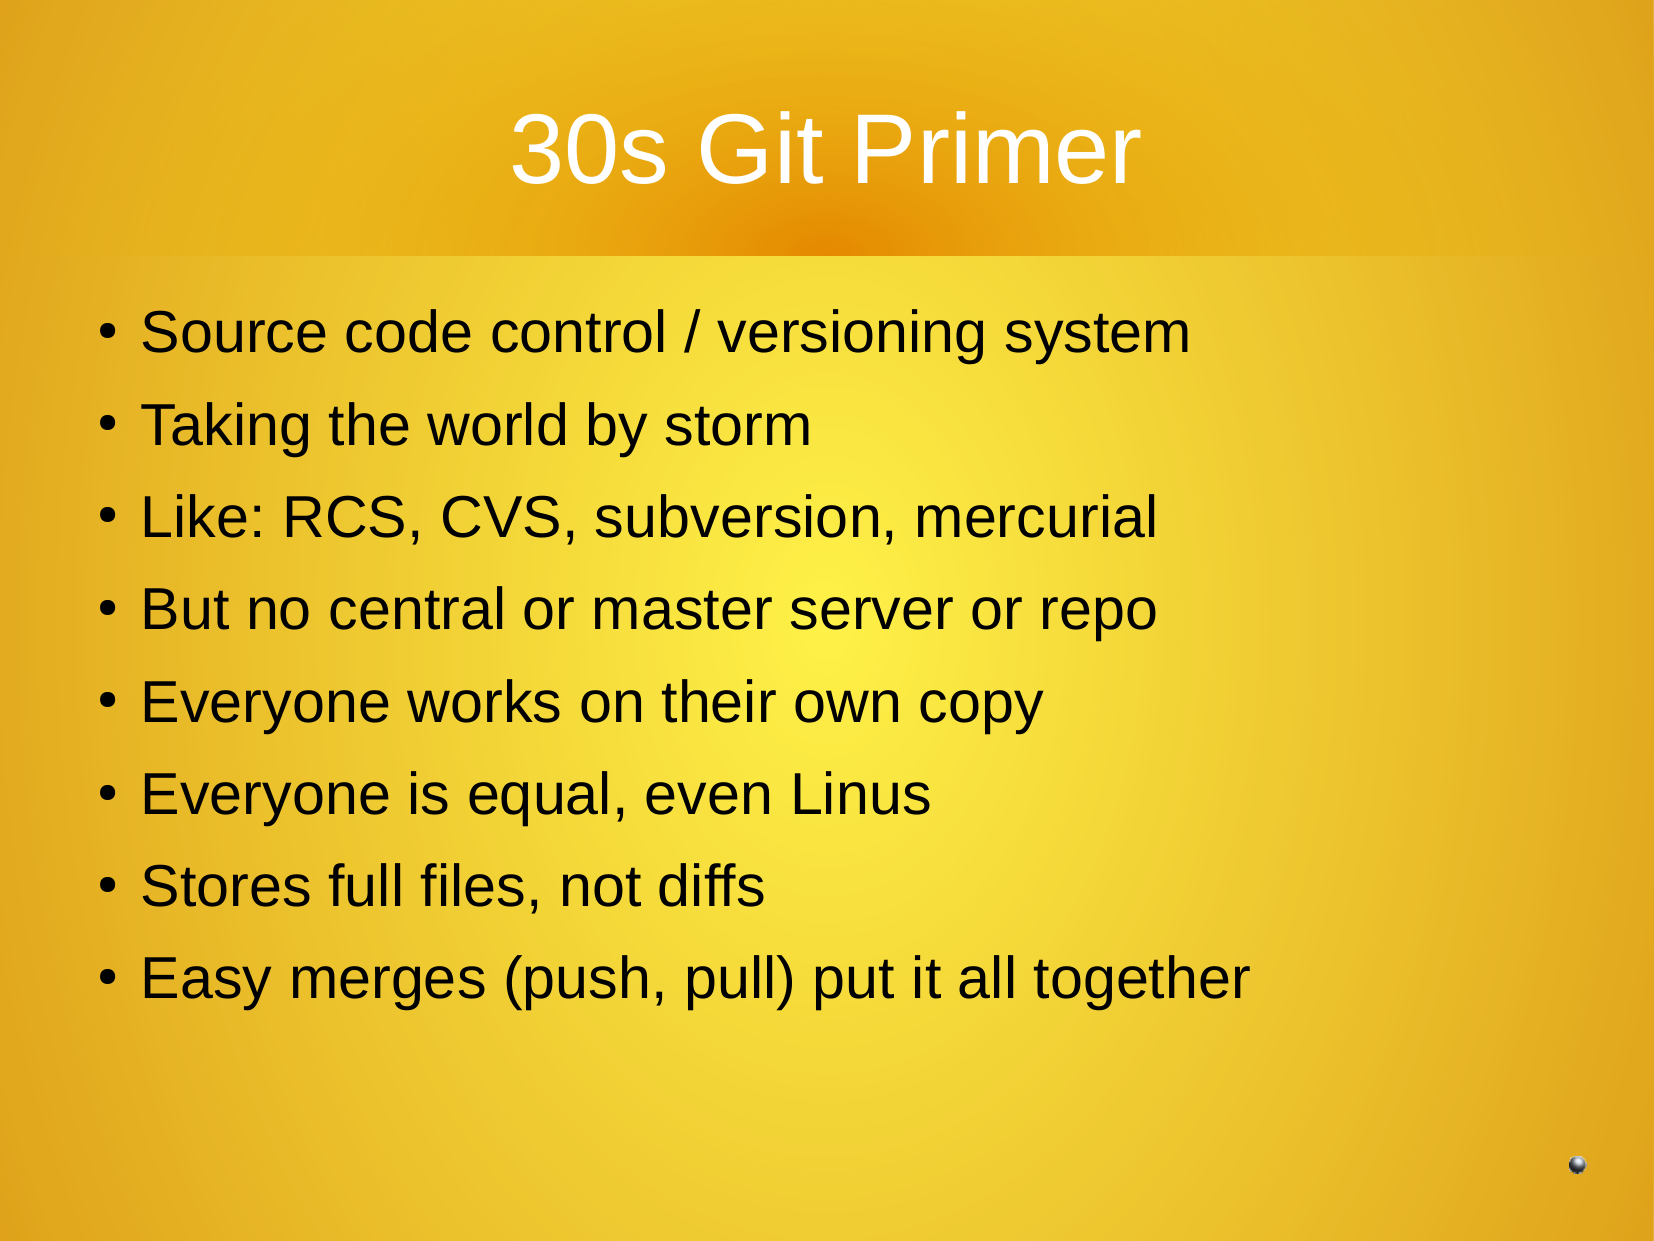

# 30s Git Primer
Source code control / versioning system
Taking the world by storm
Like: RCS, CVS, subversion, mercurial
But no central or master server or repo
Everyone works on their own copy
Everyone is equal, even Linus
Stores full files, not diffs
Easy merges (push, pull) put it all together